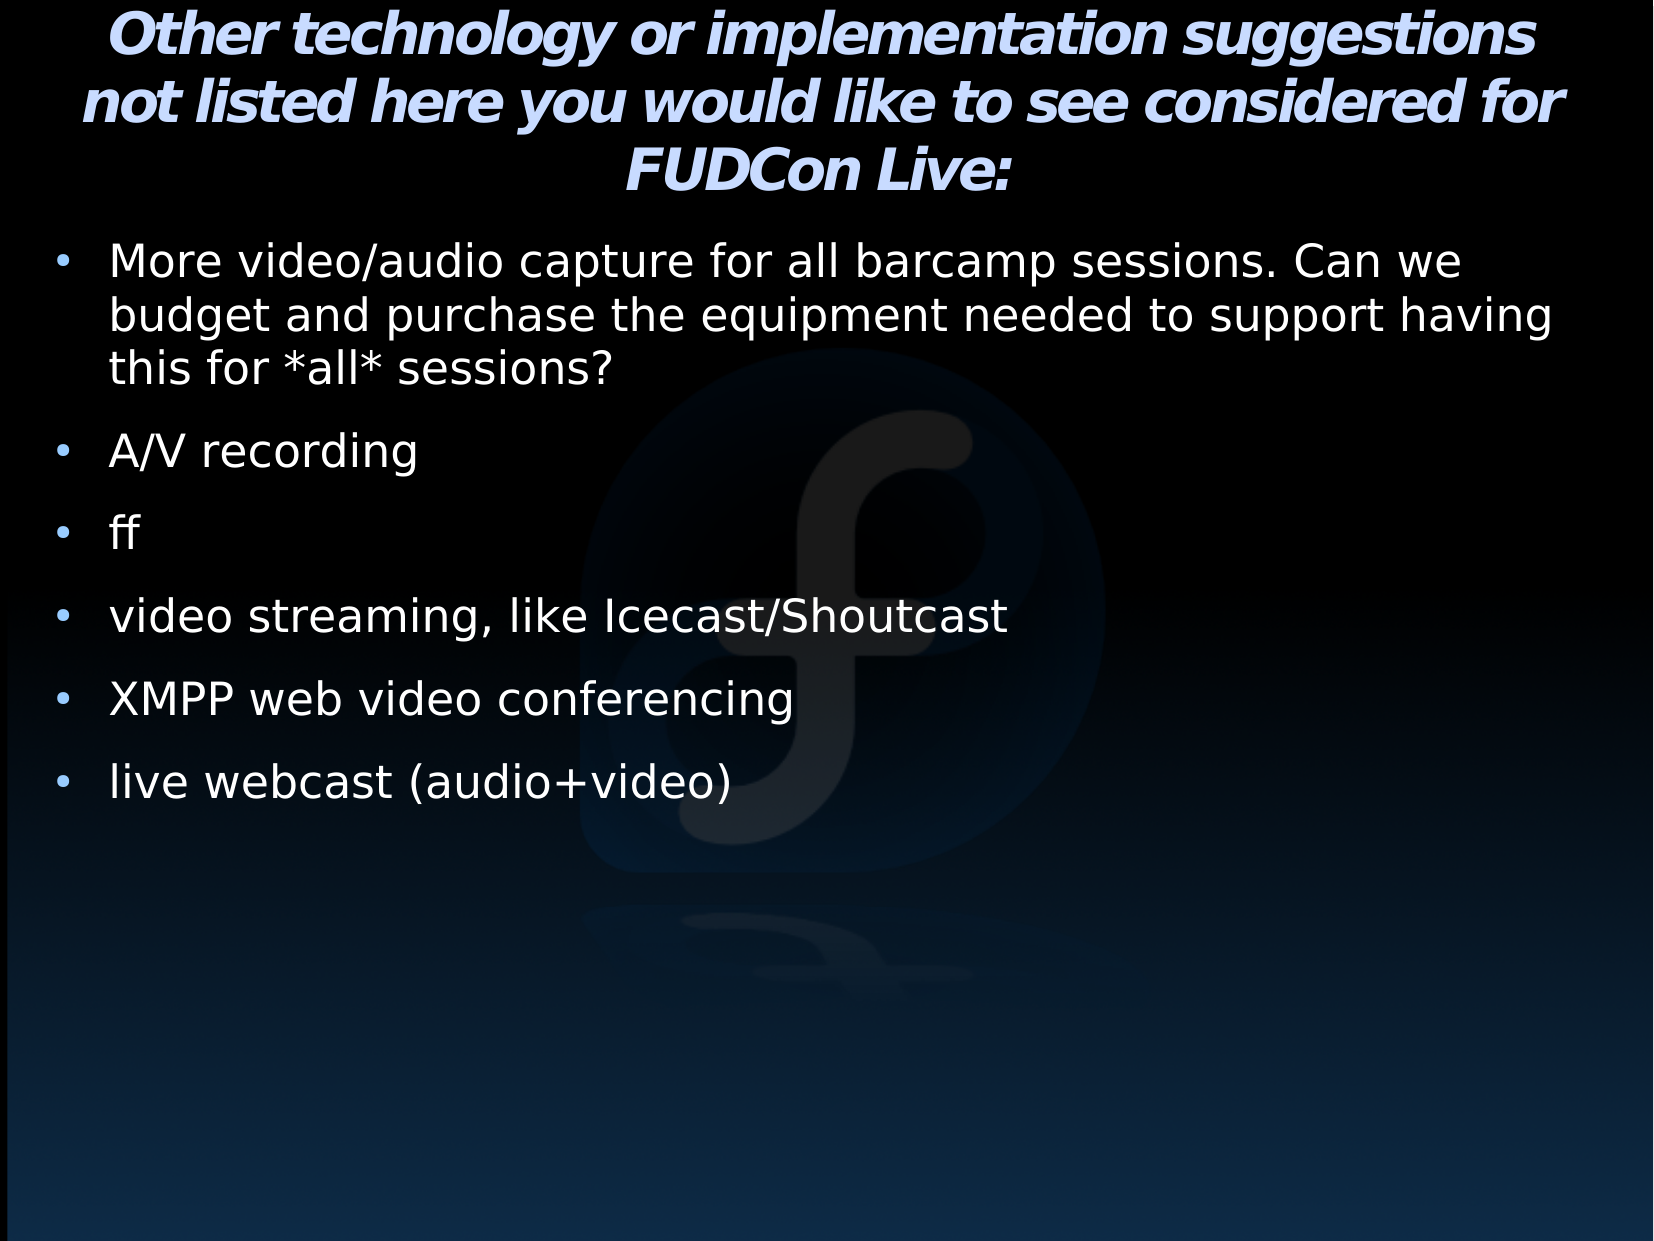

# Other technology or implementation suggestions not listed here you would like to see considered for FUDCon Live:
More video/audio capture for all barcamp sessions. Can we budget and purchase the equipment needed to support having this for *all* sessions?
A/V recording
ff
video streaming, like Icecast/Shoutcast
XMPP web video conferencing
live webcast (audio+video)